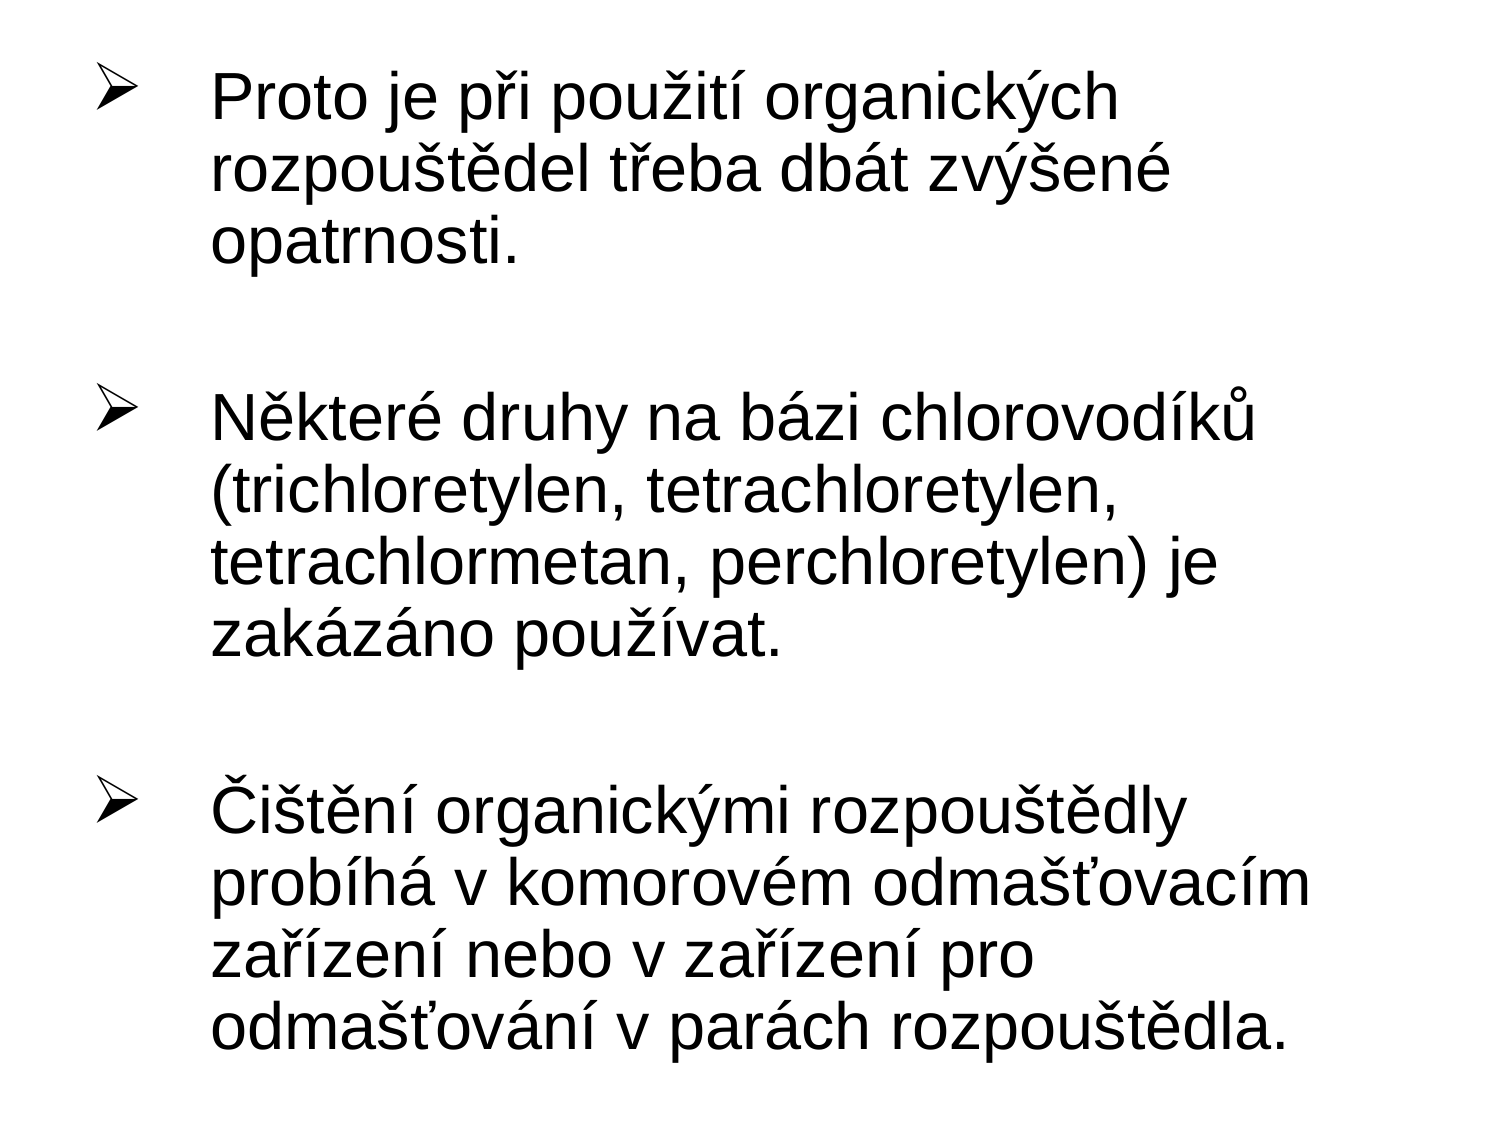

# Proto je při použití organických rozpouštědel třeba dbát zvýšené opatrnosti.
Některé druhy na bázi chlorovodíků (trichloretylen, tetrachloretylen, tetrachlormetan, perchloretylen) je zakázáno používat.
Čištění organickými rozpouštědly probíhá v komorovém odmašťovacím zařízení nebo v zařízení pro odmašťování v parách rozpouštědla.